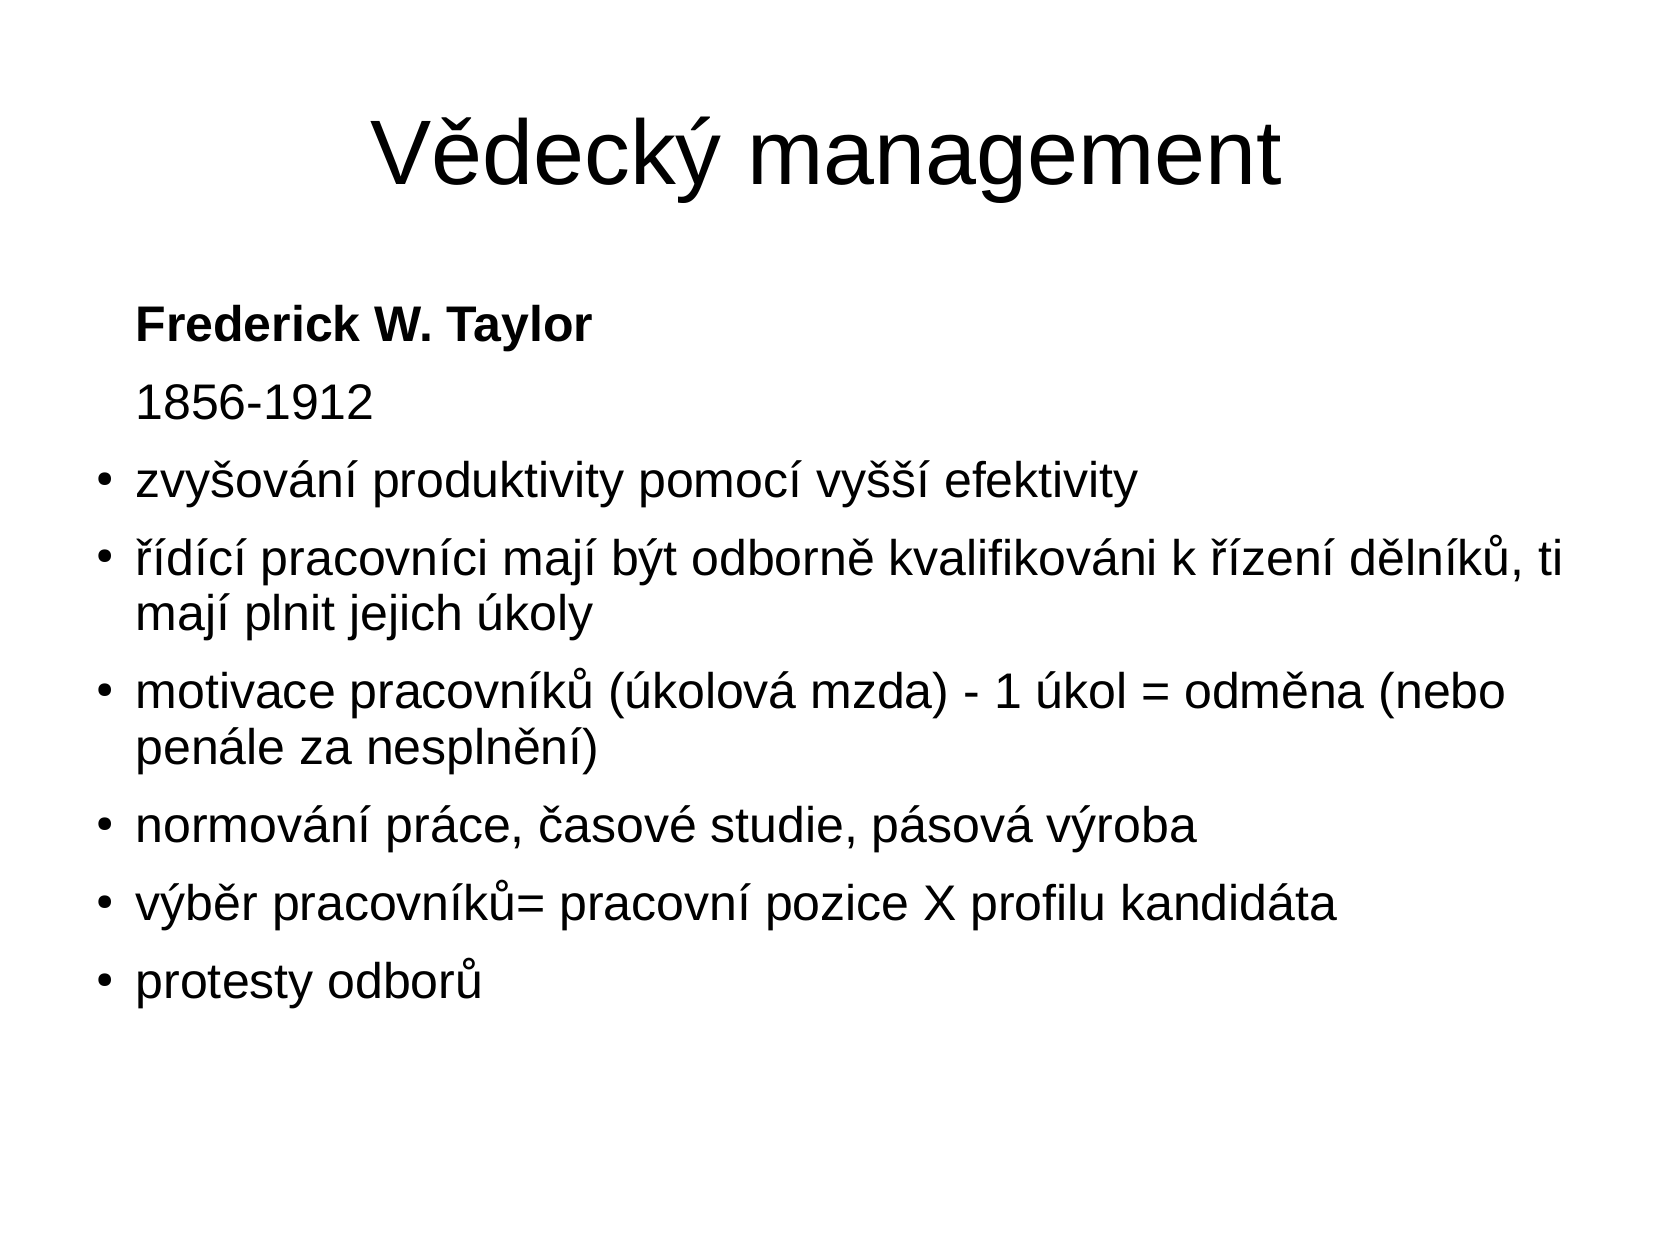

# Vědecký management
Frederick W. Taylor
1856-1912
zvyšování produktivity pomocí vyšší efektivity
řídící pracovníci mají být odborně kvalifikováni k řízení dělníků, ti mají plnit jejich úkoly
motivace pracovníků (úkolová mzda) - 1 úkol = odměna (nebo penále za nesplnění)
normování práce, časové studie, pásová výroba
výběr pracovníků= pracovní pozice X profilu kandidáta
protesty odborů